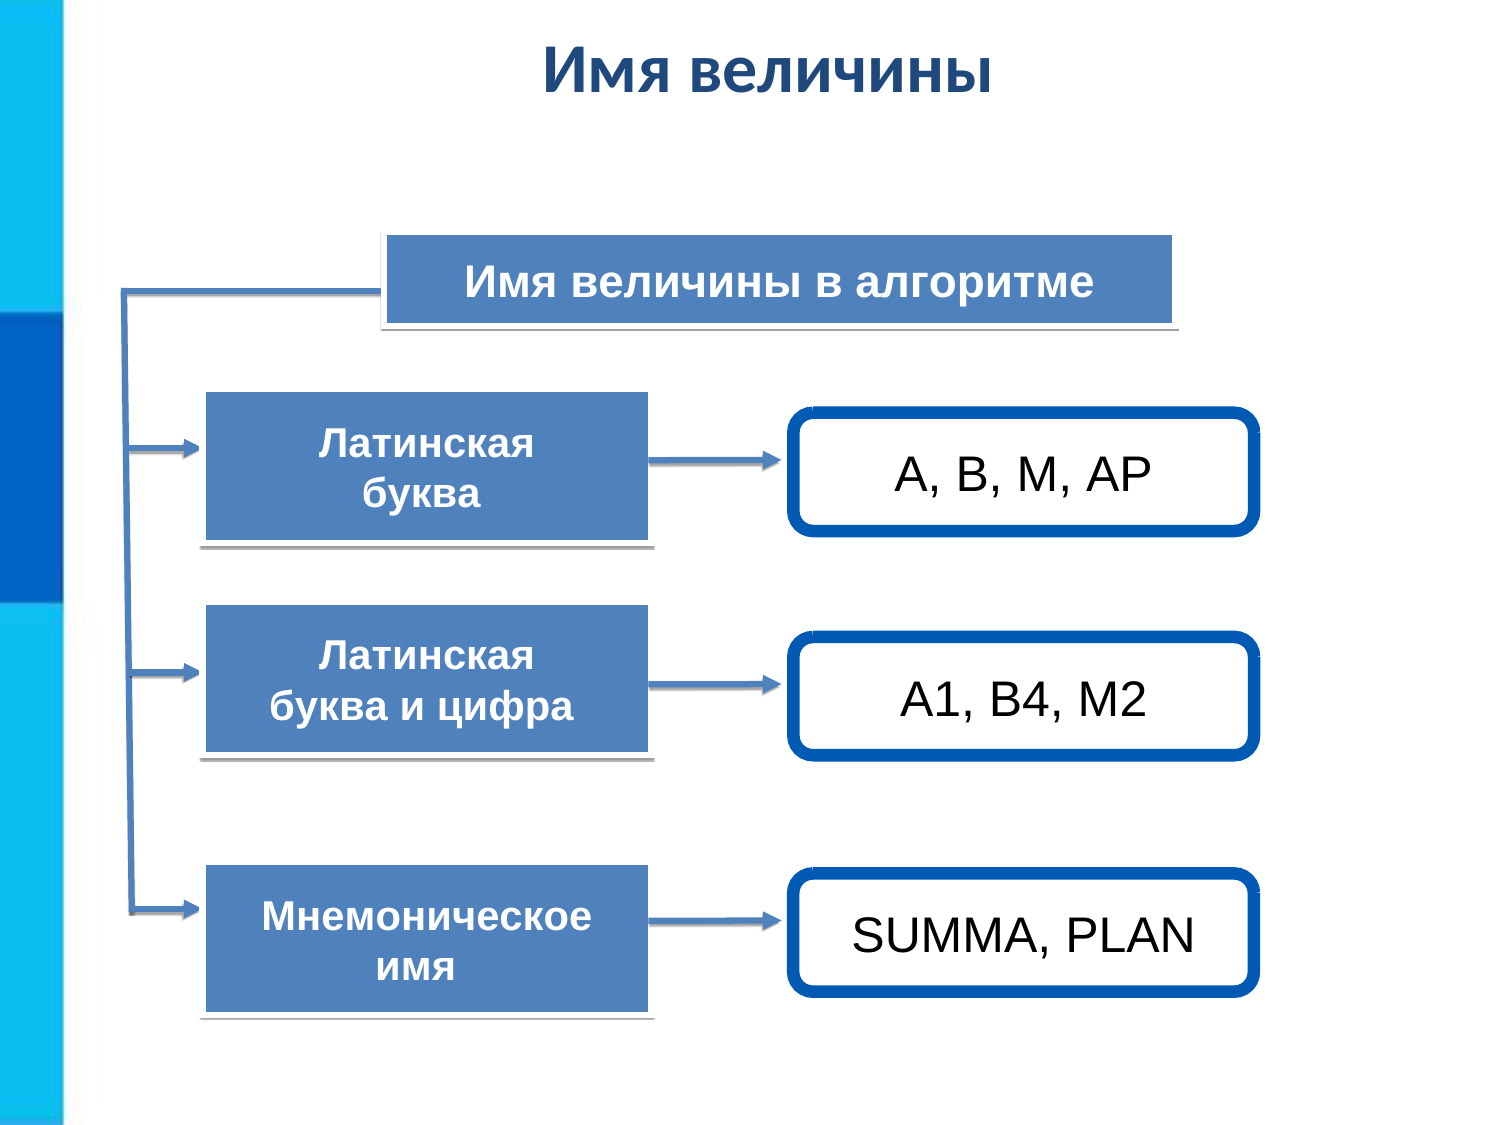

Имя величины
Имя величины в алгоритме
Латинская
буква
A, B, M, AP
Латинская
буква и цифра
A1, B4, M2
Мнемоническое
имя
SUMMA, PLAN